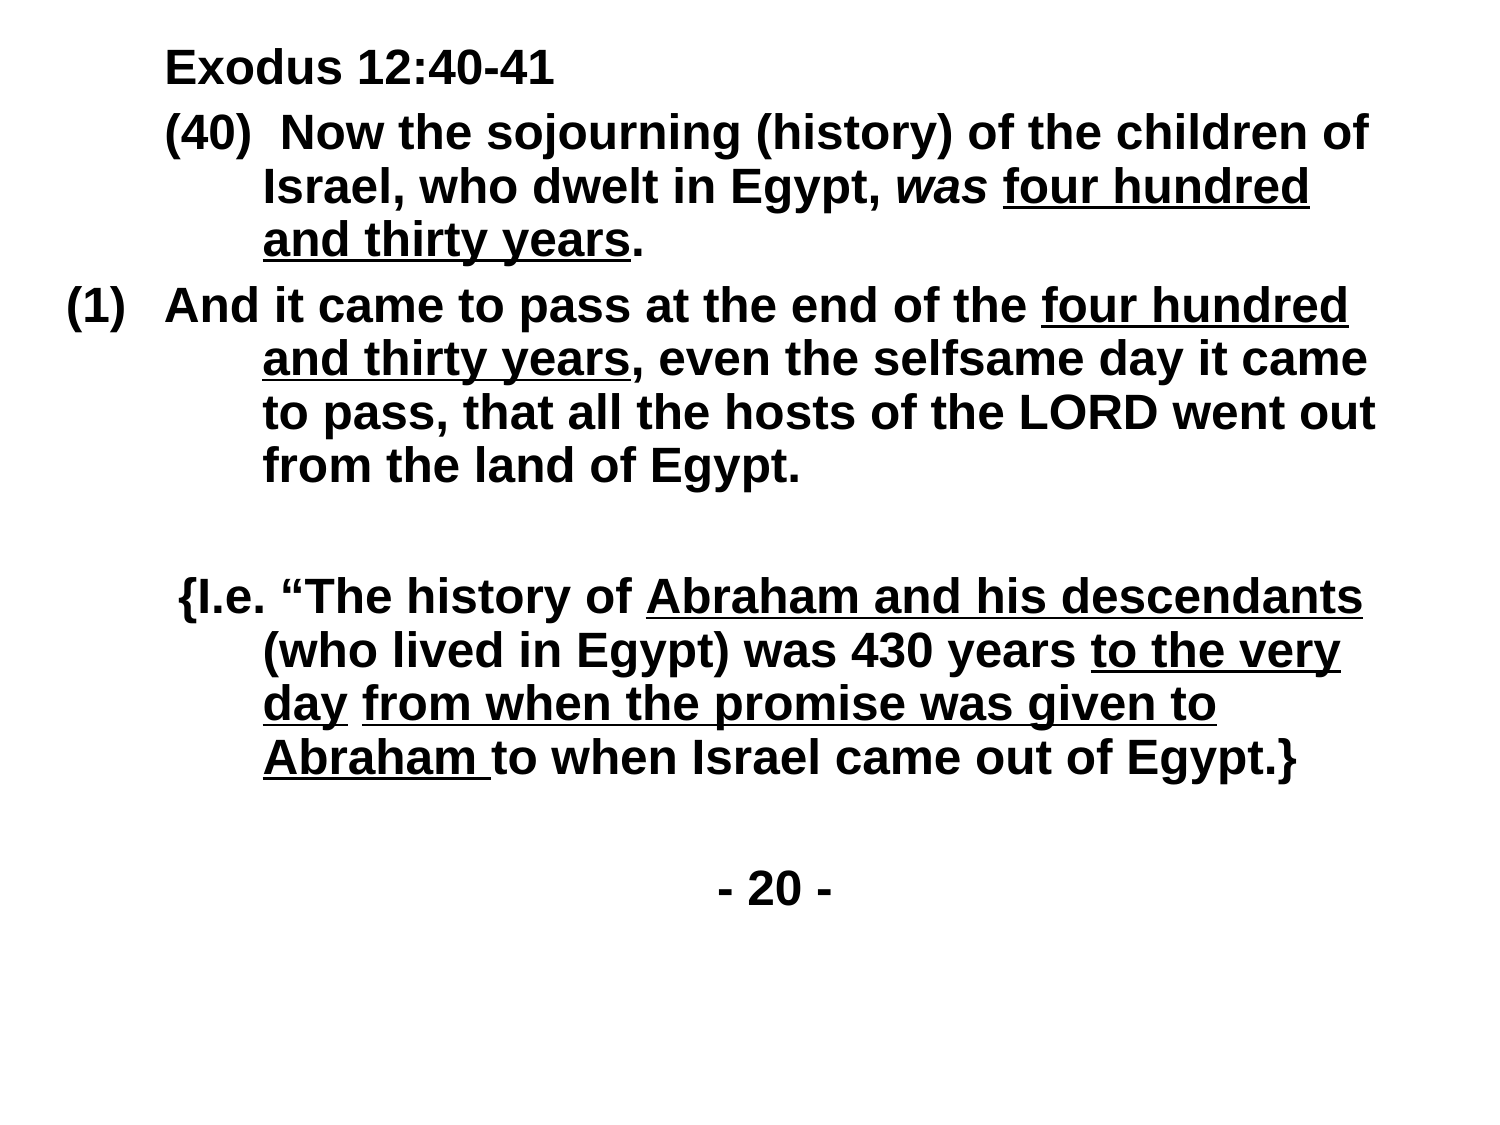

# Exodus 12:40-41
(40) Now the sojourning (history) of the children of Israel, who dwelt in Egypt, was four hundred and thirty years.
And it came to pass at the end of the four hundred and thirty years, even the selfsame day it came to pass, that all the hosts of the LORD went out from the land of Egypt.
 {I.e. “The history of Abraham and his descendants (who lived in Egypt) was 430 years to the very day from when the promise was given to Abraham to when Israel came out of Egypt.}
- 20 -